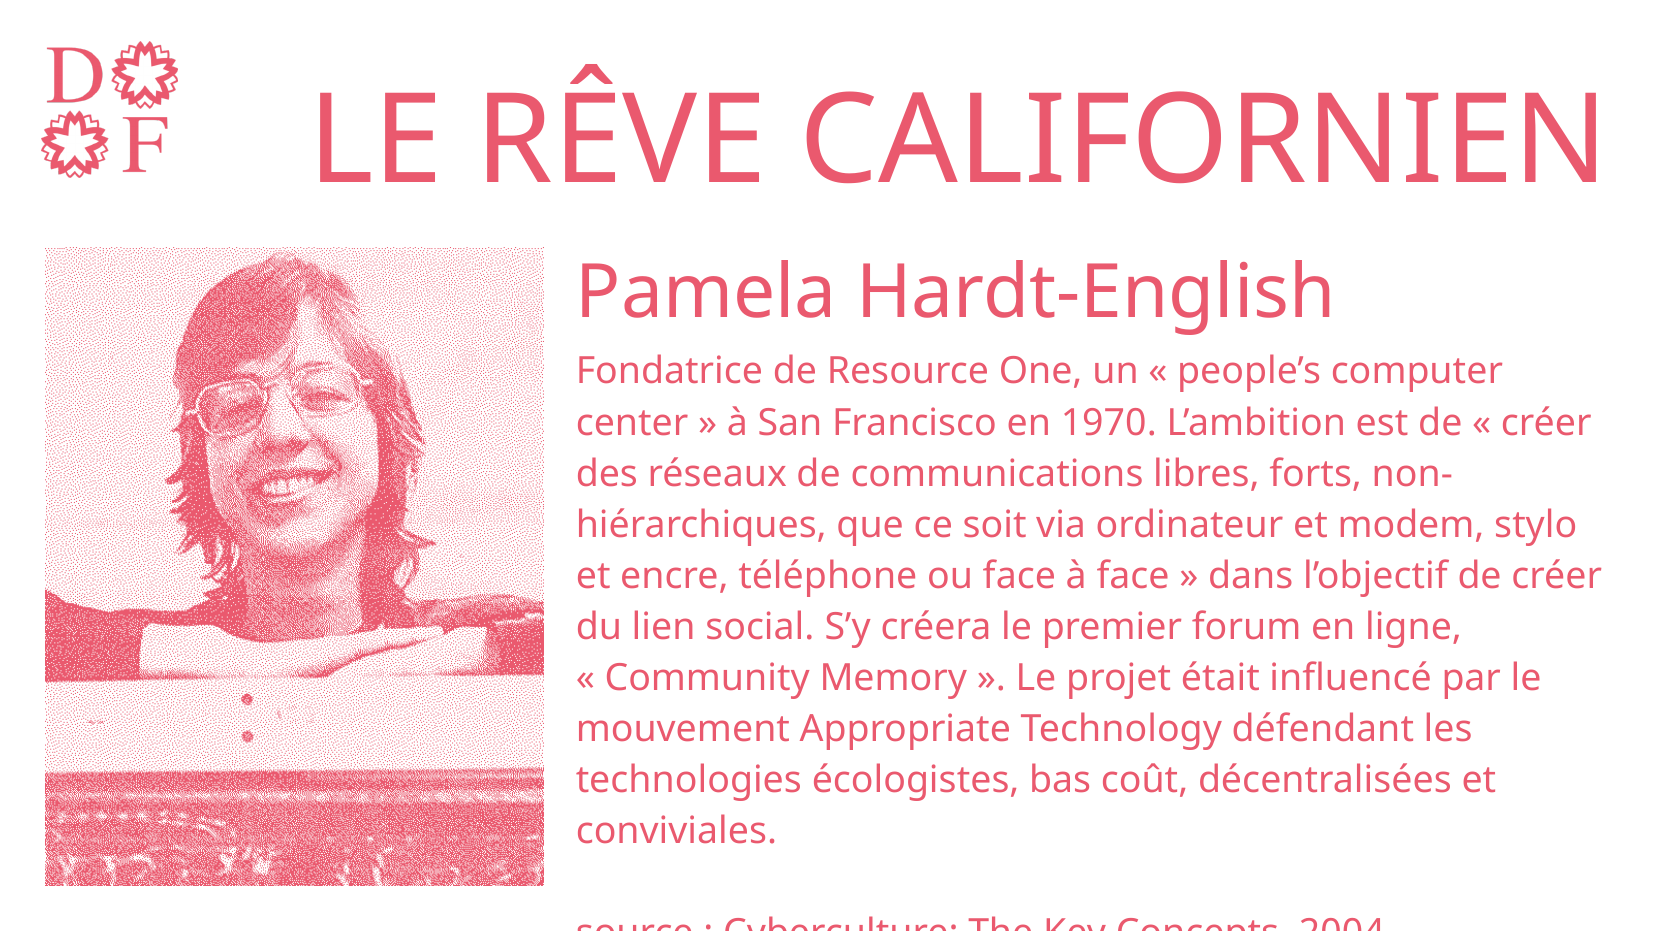

LE RÊVE CALIFORNIEN
Pamela Hardt-English
Fondatrice de Resource One, un « people’s computer center » à San Francisco en 1970. L’ambition est de « créer des réseaux de communications libres, forts, non-hiérarchiques, que ce soit via ordinateur et modem, stylo et encre, téléphone ou face à face » dans l’objectif de créer du lien social. S’y créera le premier forum en ligne, « Community Memory ». Le projet était influencé par le mouvement Appropriate Technology défendant les technologies écologistes, bas coût, décentralisées et conviviales.
source : Cyberculture: The Key Concepts, 2004